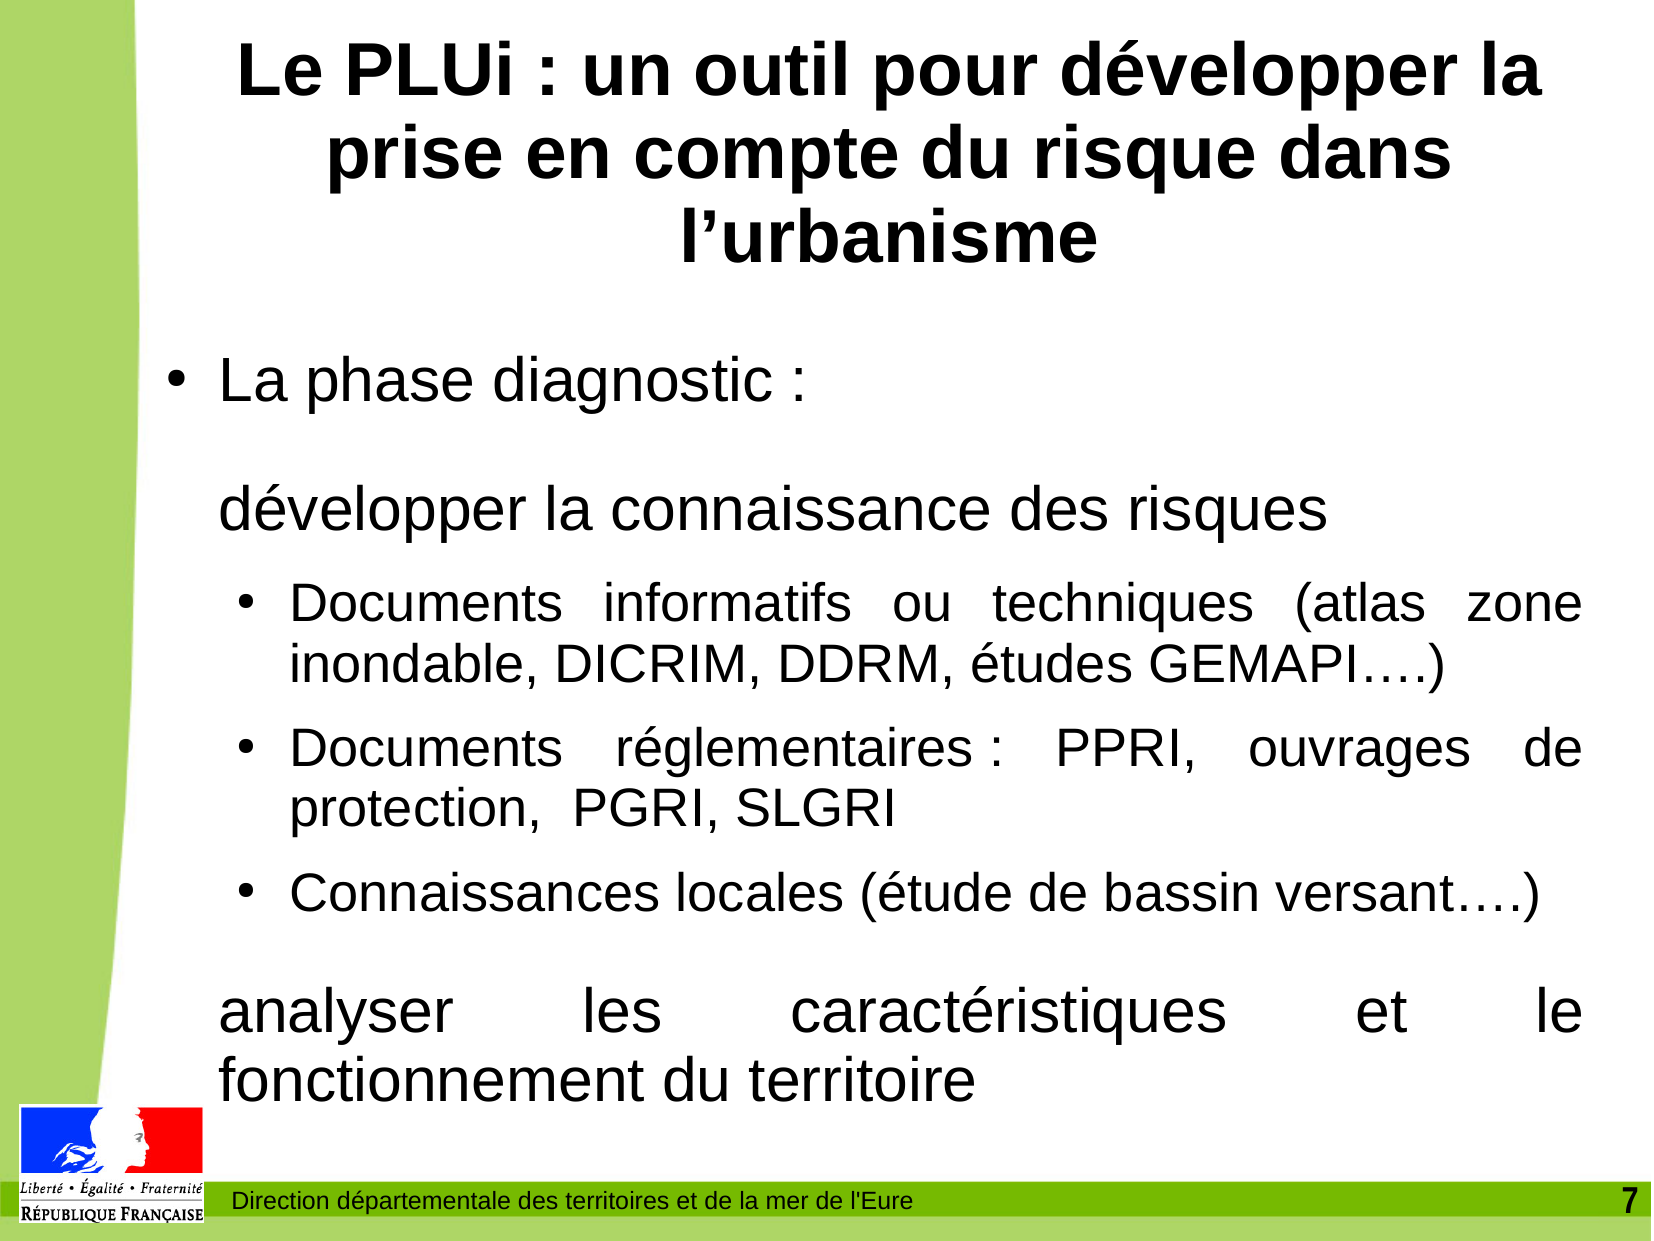

# Le PLUi : un outil pour développer la prise en compte du risque dans l’urbanisme
La phase diagnostic :
développer la connaissance des risques
Documents informatifs ou techniques (atlas zone inondable, DICRIM, DDRM, études GEMAPI….)
Documents réglementaires : PPRI, ouvrages de protection, PGRI, SLGRI
Connaissances locales (étude de bassin versant….)
analyser les caractéristiques et le fonctionnement du territoire